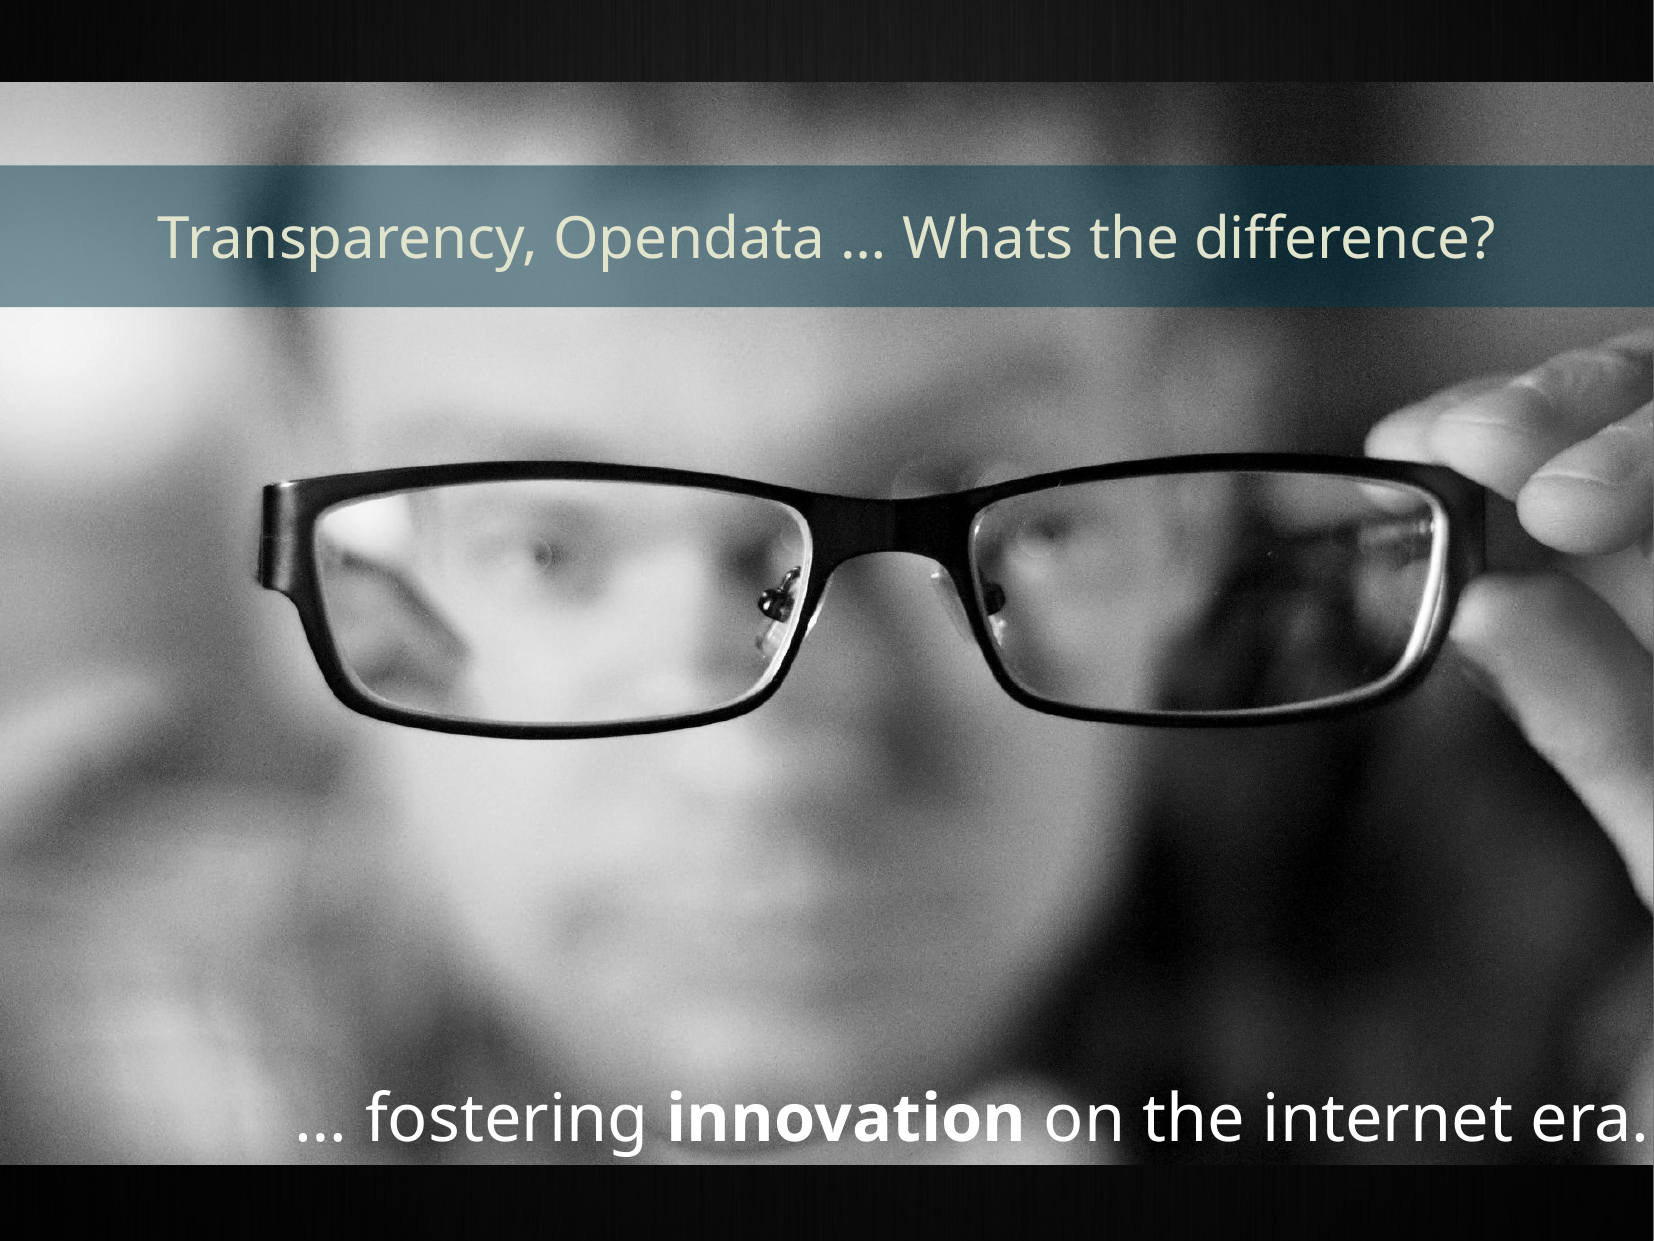

Transparency, Opendata … Whats the difference?
… fostering innovation on the internet era.